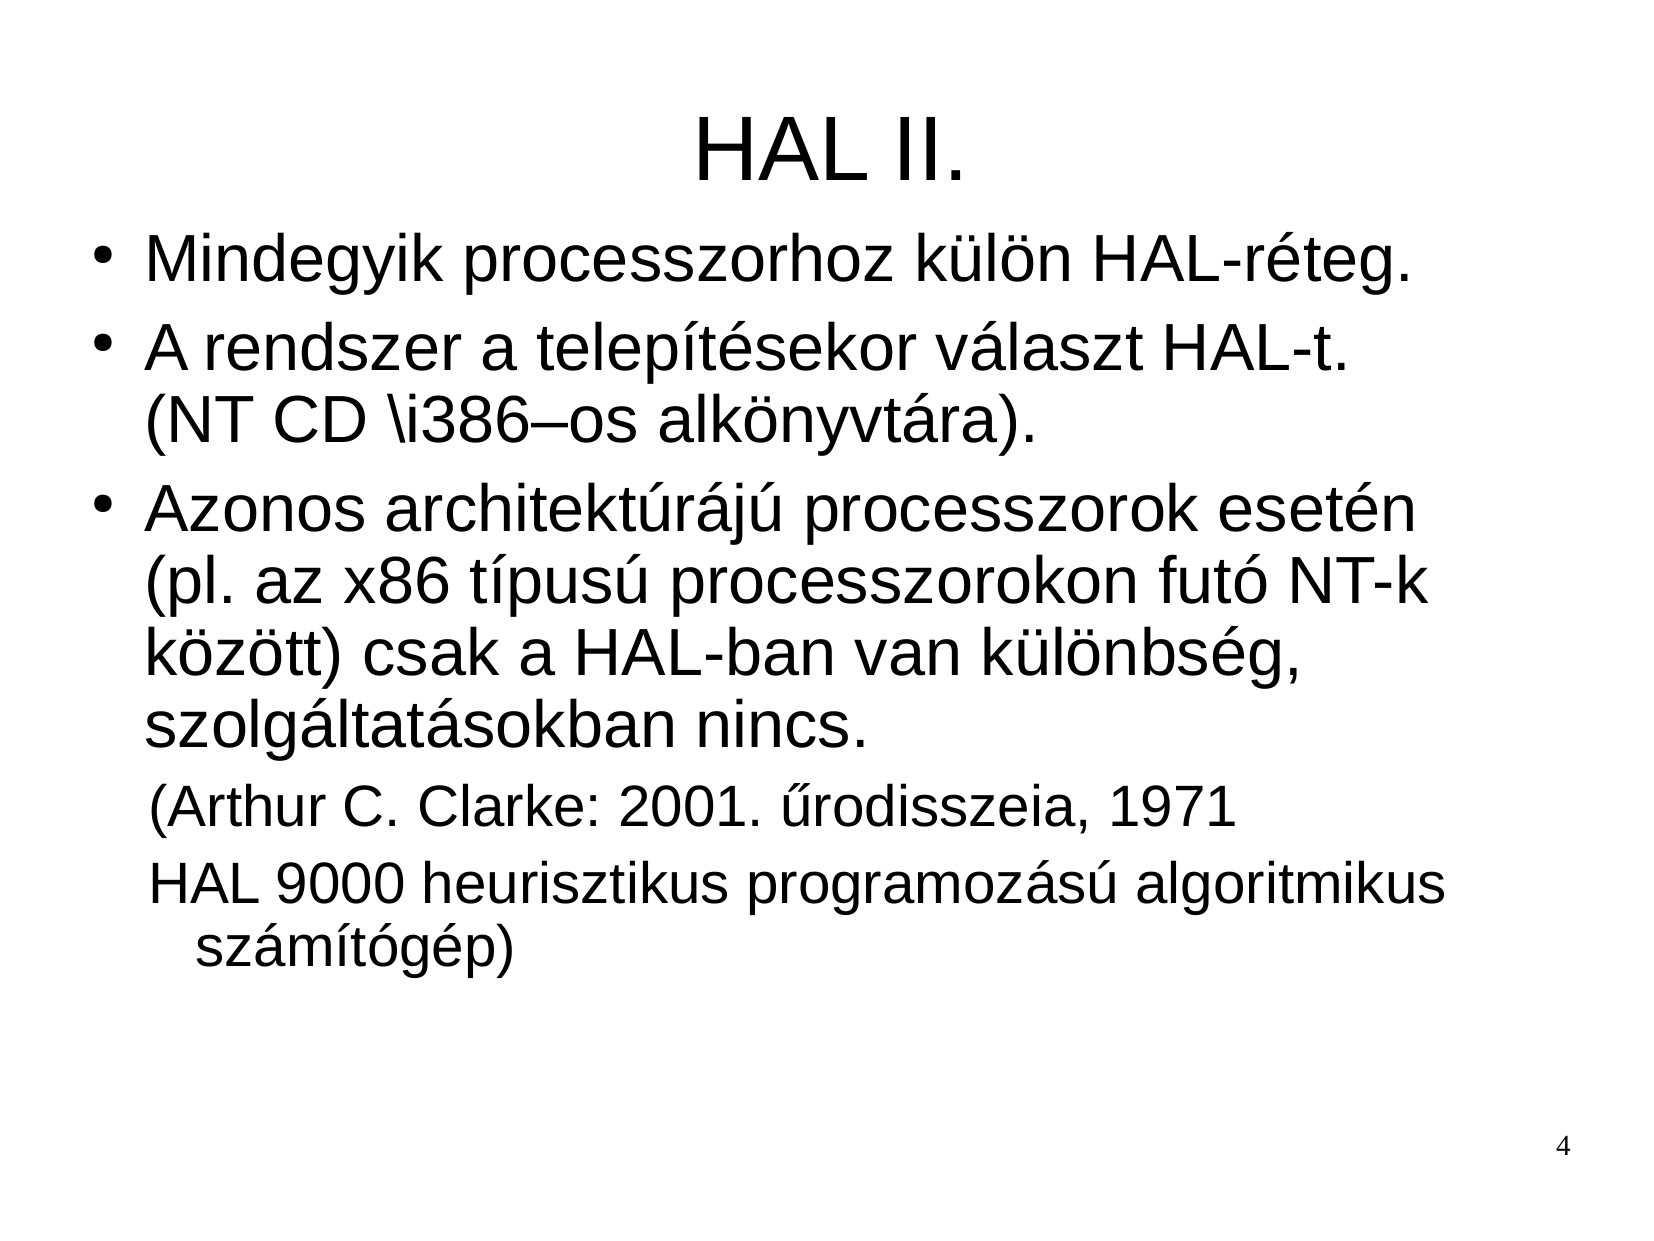

# HAL II.
Mindegyik processzorhoz külön HAL-réteg.
A rendszer a telepítésekor választ HAL-t.
(NT CD \i386–os alkönyvtára).
Azonos architektúrájú processzorok esetén
(pl. az x86 típusú processzorokon futó NT-k között) csak a HAL-ban van különbség, szolgáltatásokban nincs.
(Arthur C. Clarke: 2001. űrodisszeia, 1971
HAL 9000 heurisztikus programozású algoritmikus számítógép)
4